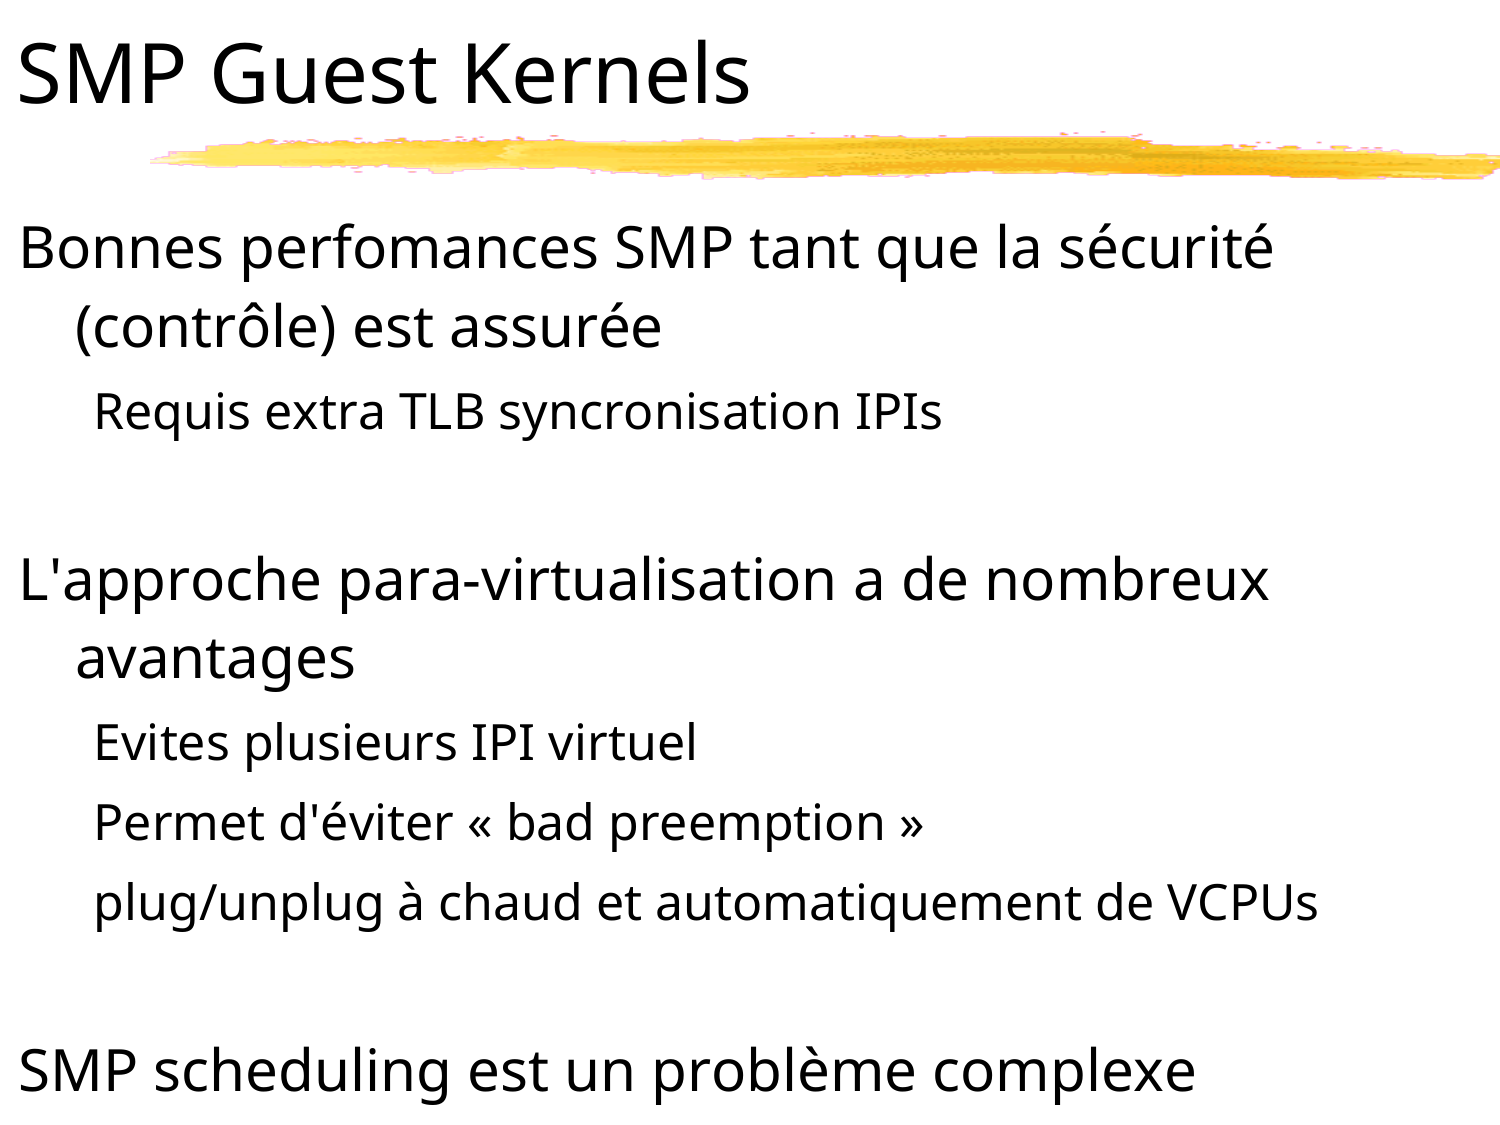

# SMP Guest Kernels
Bonnes perfomances SMP tant que la sécurité (contrôle) est assurée
Requis extra TLB syncronisation IPIs
L'approche para-virtualisation a de nombreux avantages
Evites plusieurs IPI virtuel
Permet d'éviter « bad preemption »
plug/unplug à chaud et automatiquement de VCPUs
SMP scheduling est un problème complexe
« Strict gang scheduling leads to wasted cycles »